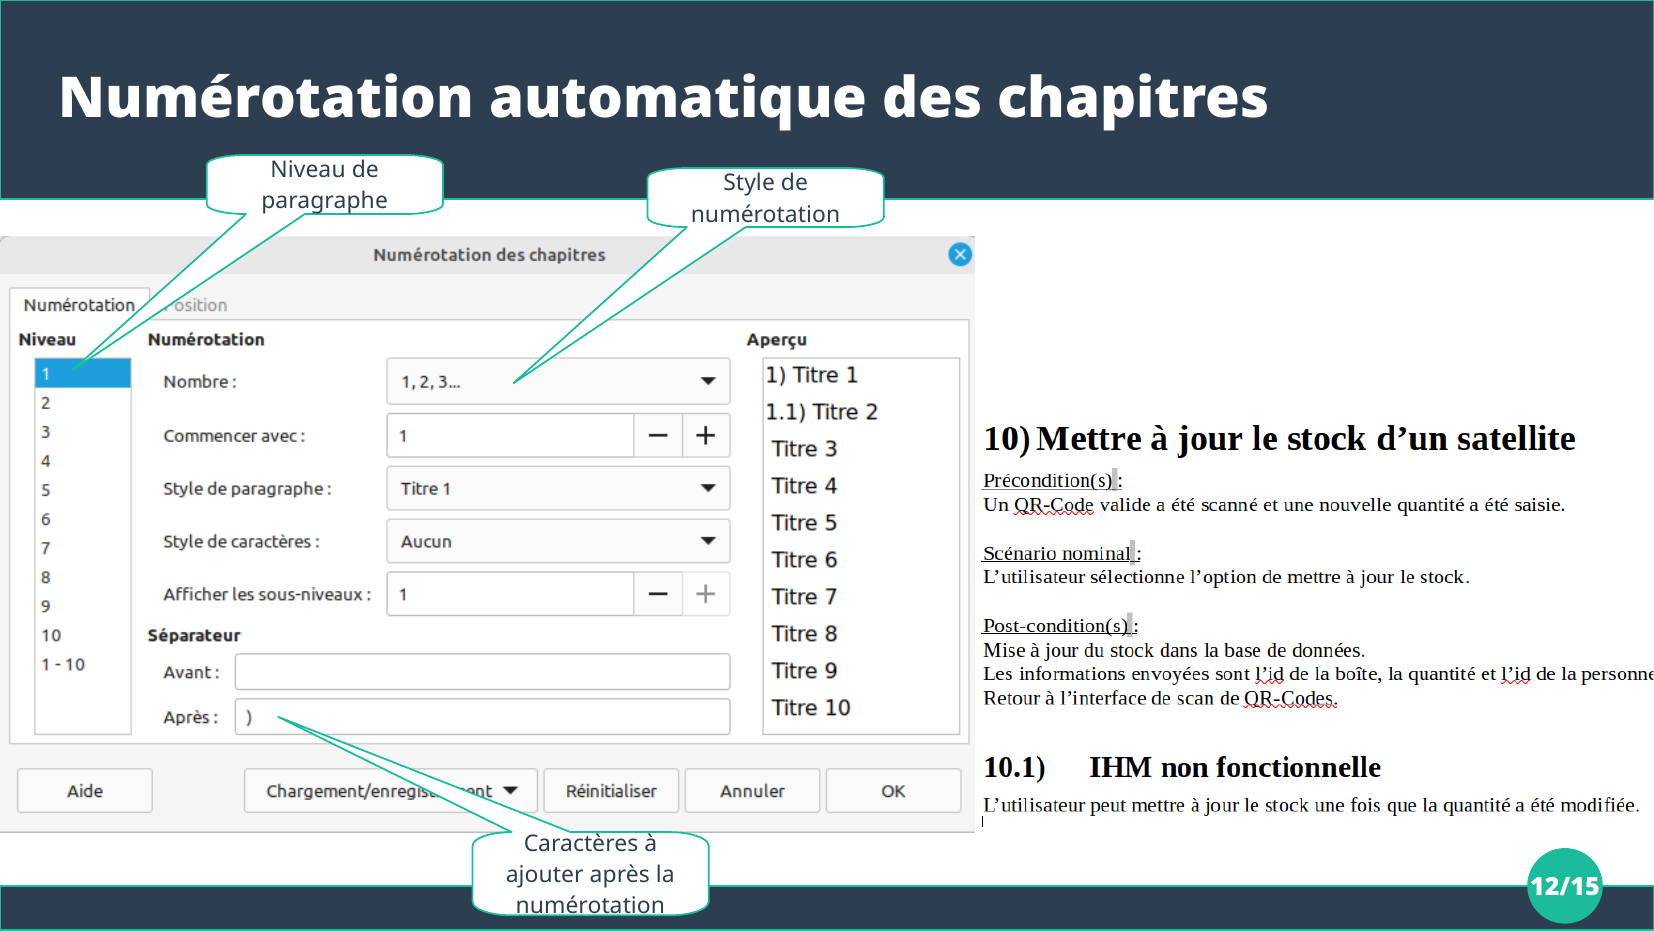

# Numérotation automatique des chapitres
Niveau de paragraphe
Style de numérotation
Caractères à ajouter après la numérotation
12